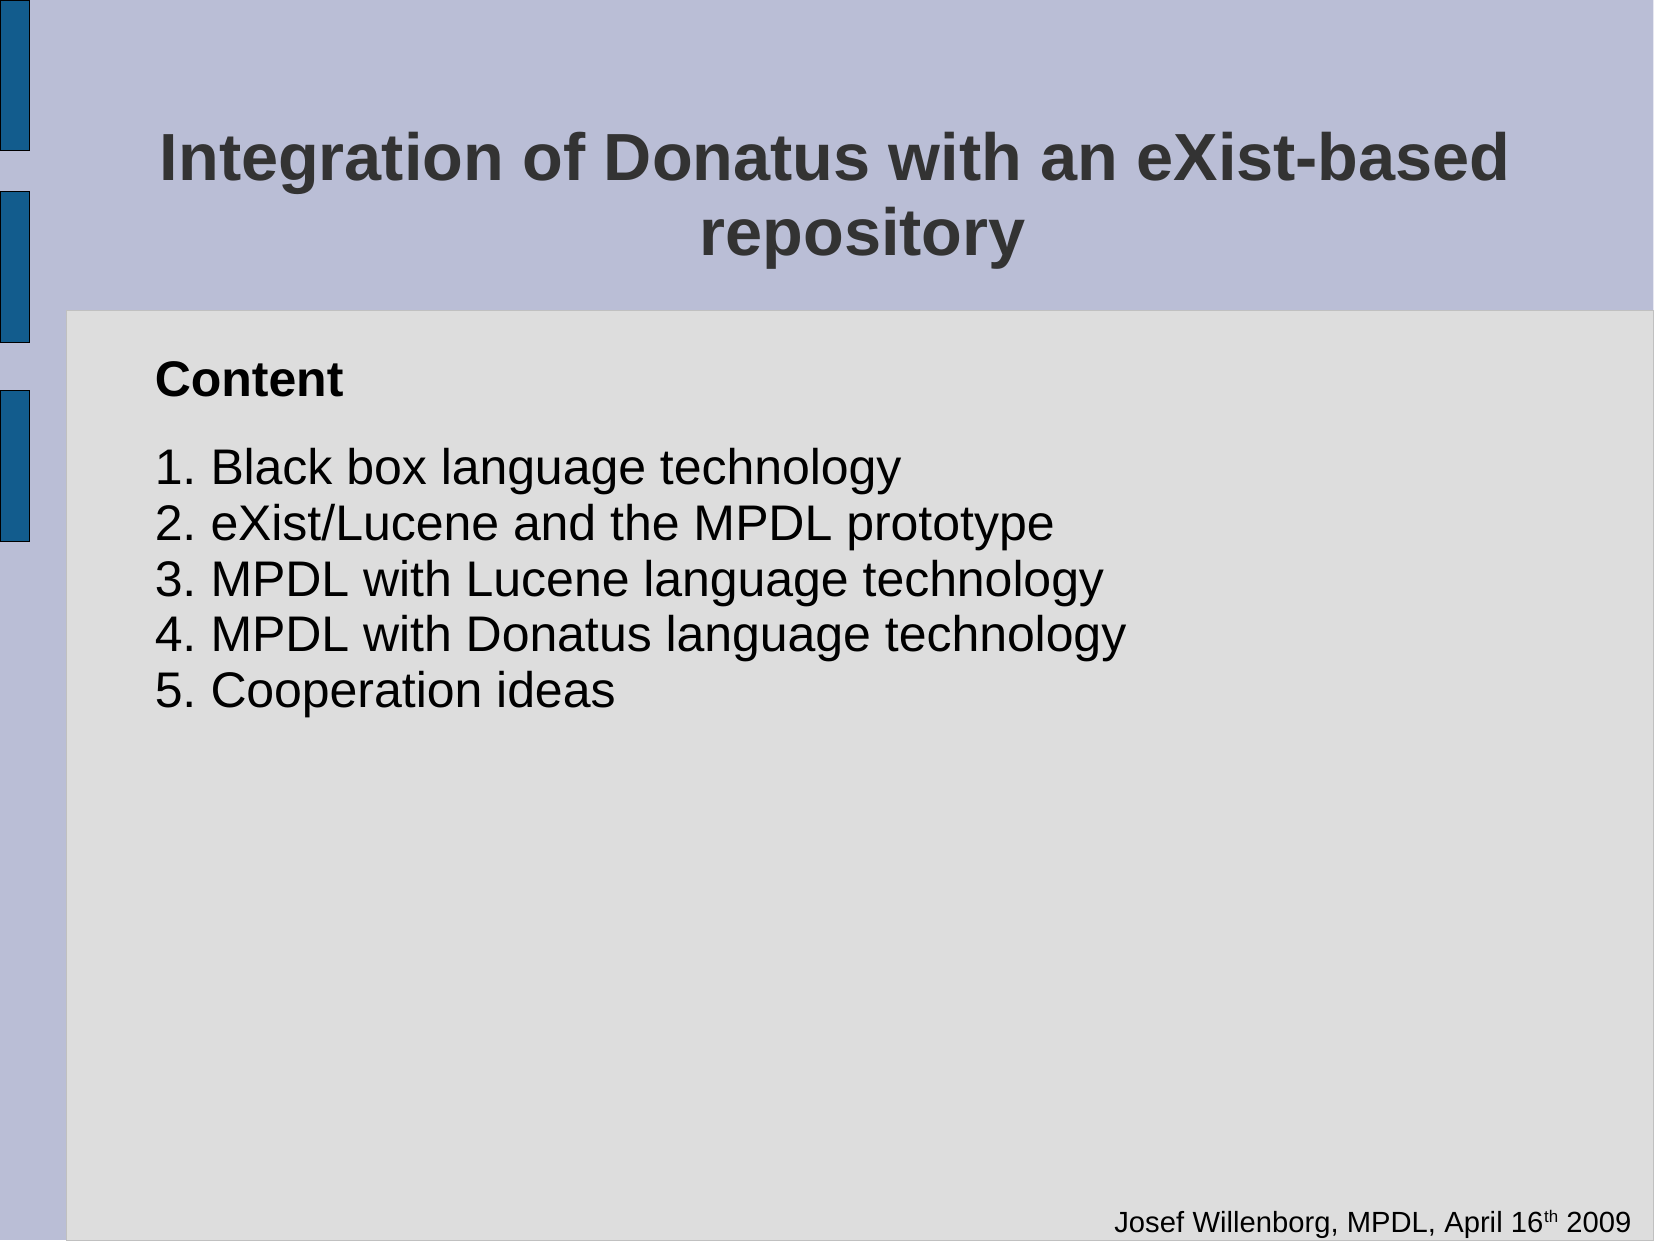

# Integration of Donatus with an eXist-based repository
Content
1. Black box language technology
2. eXist/Lucene and the MPDL prototype
3. MPDL with Lucene language technology
4. MPDL with Donatus language technology
5. Cooperation ideas